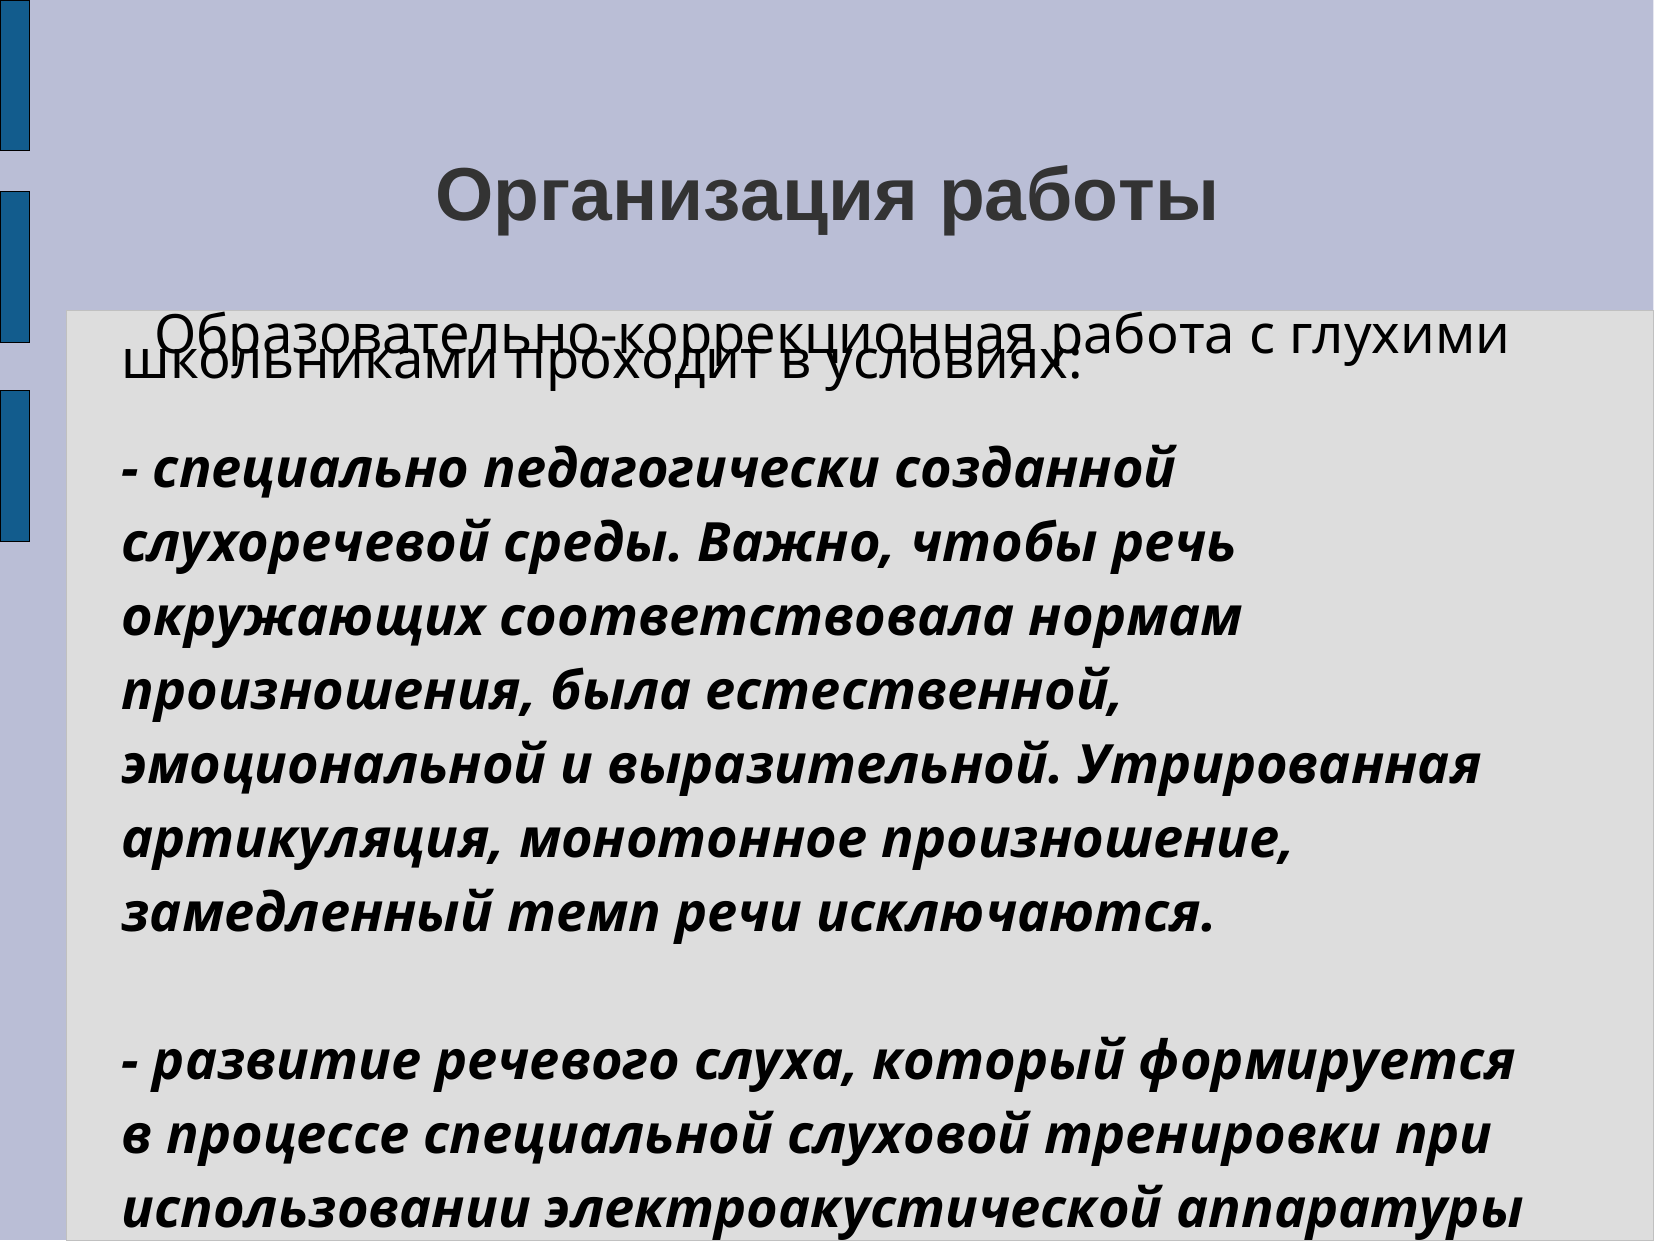

# Организация работы
Образовательно-коррекционная работа с глухими школьниками проходит в условиях:
- специально педагогически созданной слухоречевой среды. Важно, чтобы речь окружающих соответствовала нормам произношения, была естественной, эмоциональной и выразительной. Утрированная артикуляция, монотонное произношение, замедленный темп речи исключаются.
- развитие речевого слуха, который формируется в процессе специальной слуховой тренировки при использовании электроакустической аппаратуры на всех уроках и занятиях на протяжении всего обучения.